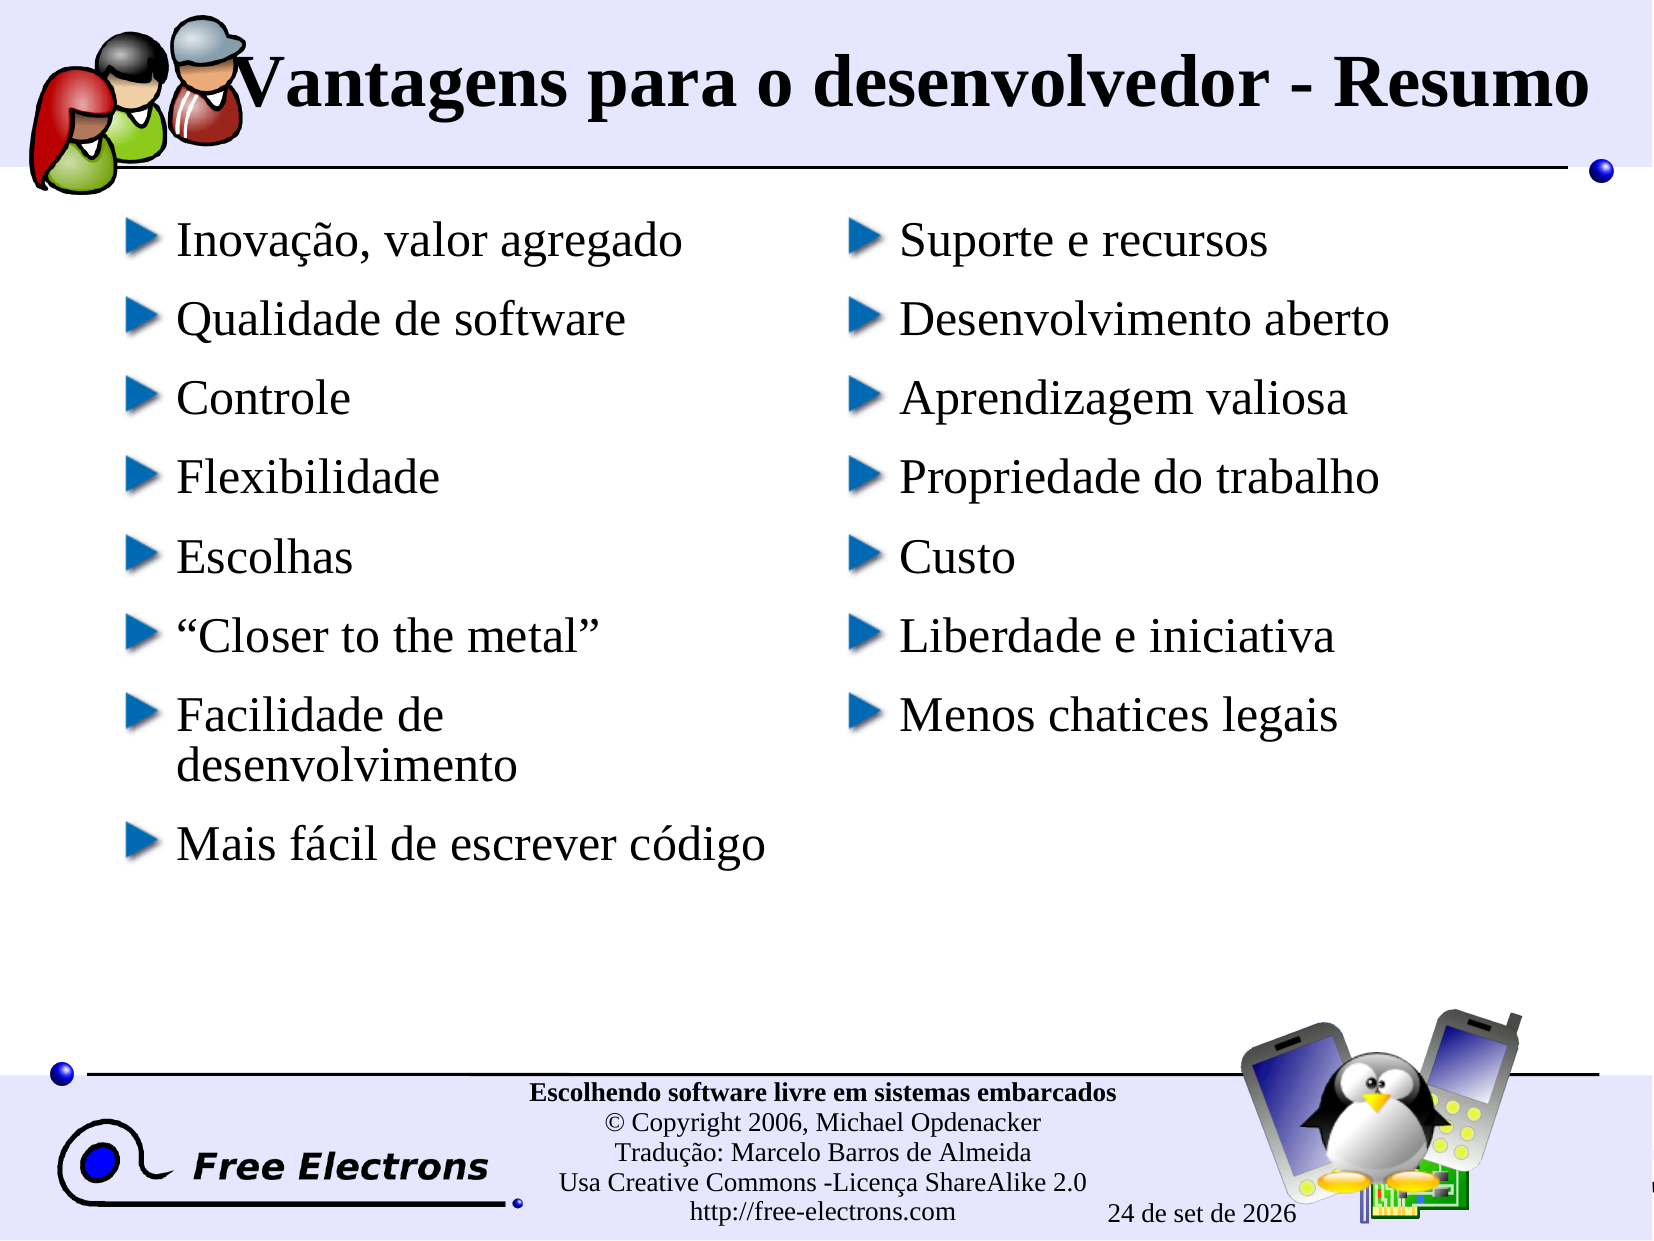

# Vantagens para o desenvolvedor - Resumo
Inovação, valor agregado
Qualidade de software
Controle
Flexibilidade
Escolhas
“Closer to the metal”
Facilidade de desenvolvimento
Mais fácil de escrever código
Suporte e recursos
Desenvolvimento aberto
Aprendizagem valiosa
Propriedade do trabalho
Custo
Liberdade e iniciativa
Menos chatices legais